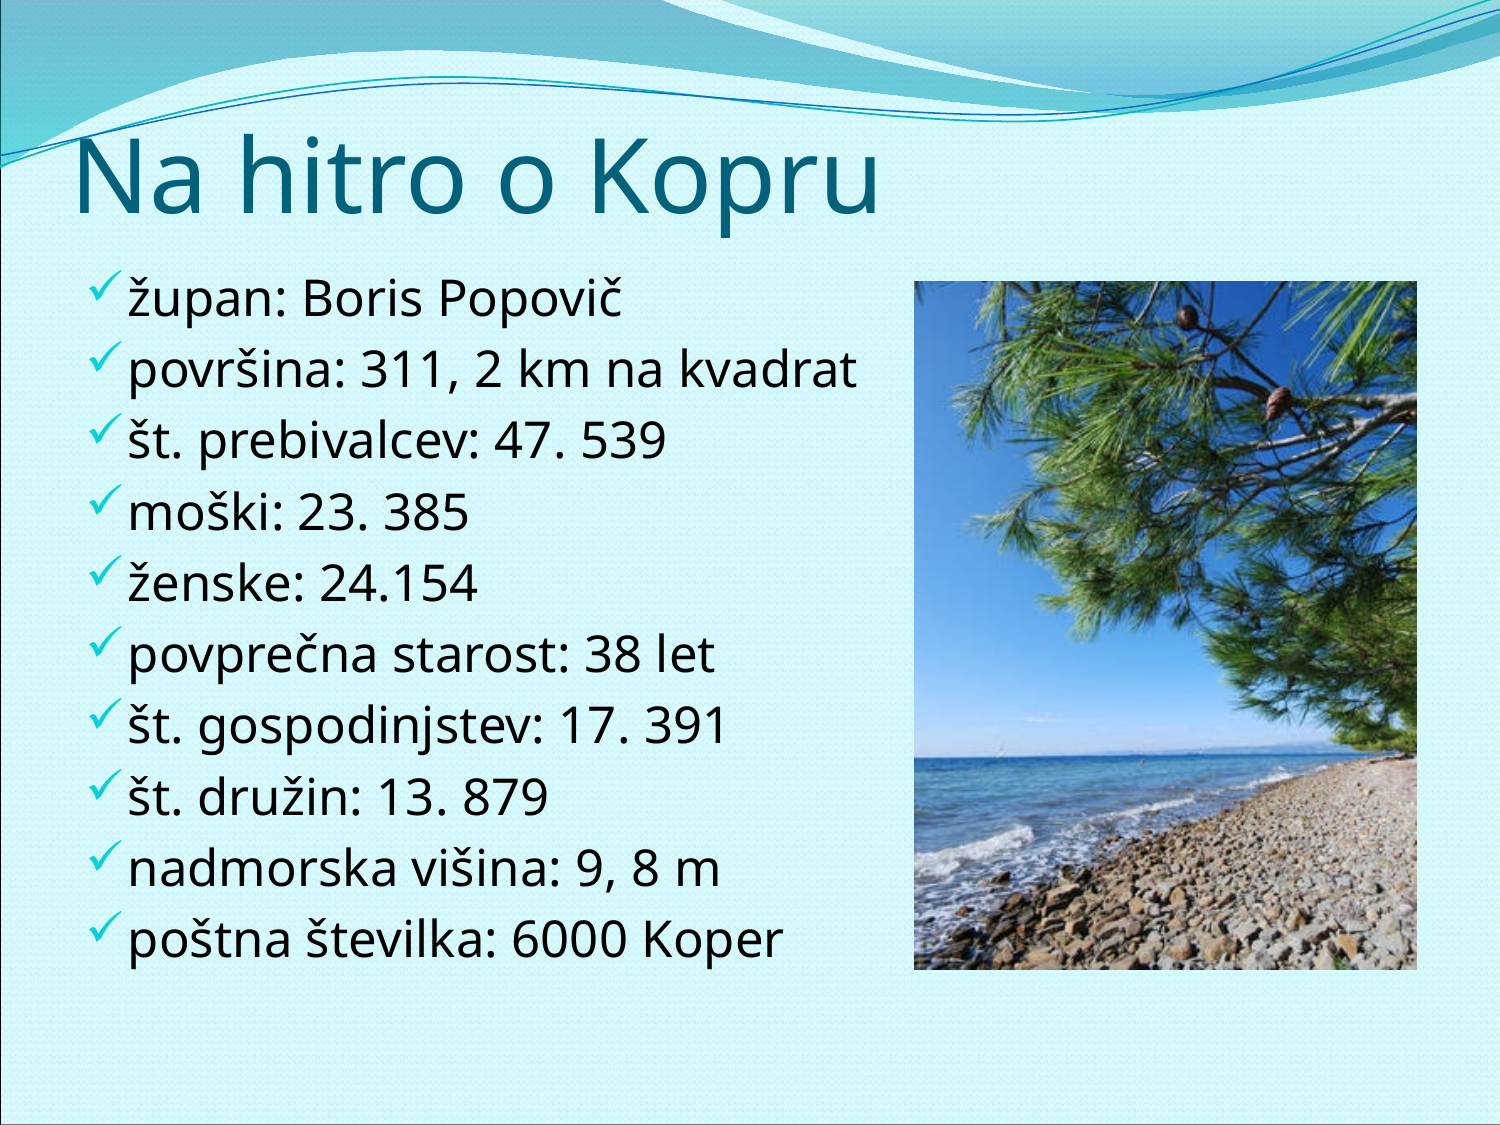

# Na hitro o Kopru
župan: Boris Popovič
površina: 311, 2 km na kvadrat
št. prebivalcev: 47. 539
moški: 23. 385
ženske: 24.154
povprečna starost: 38 let
št. gospodinjstev: 17. 391
št. družin: 13. 879
nadmorska višina: 9, 8 m
poštna številka: 6000 Koper